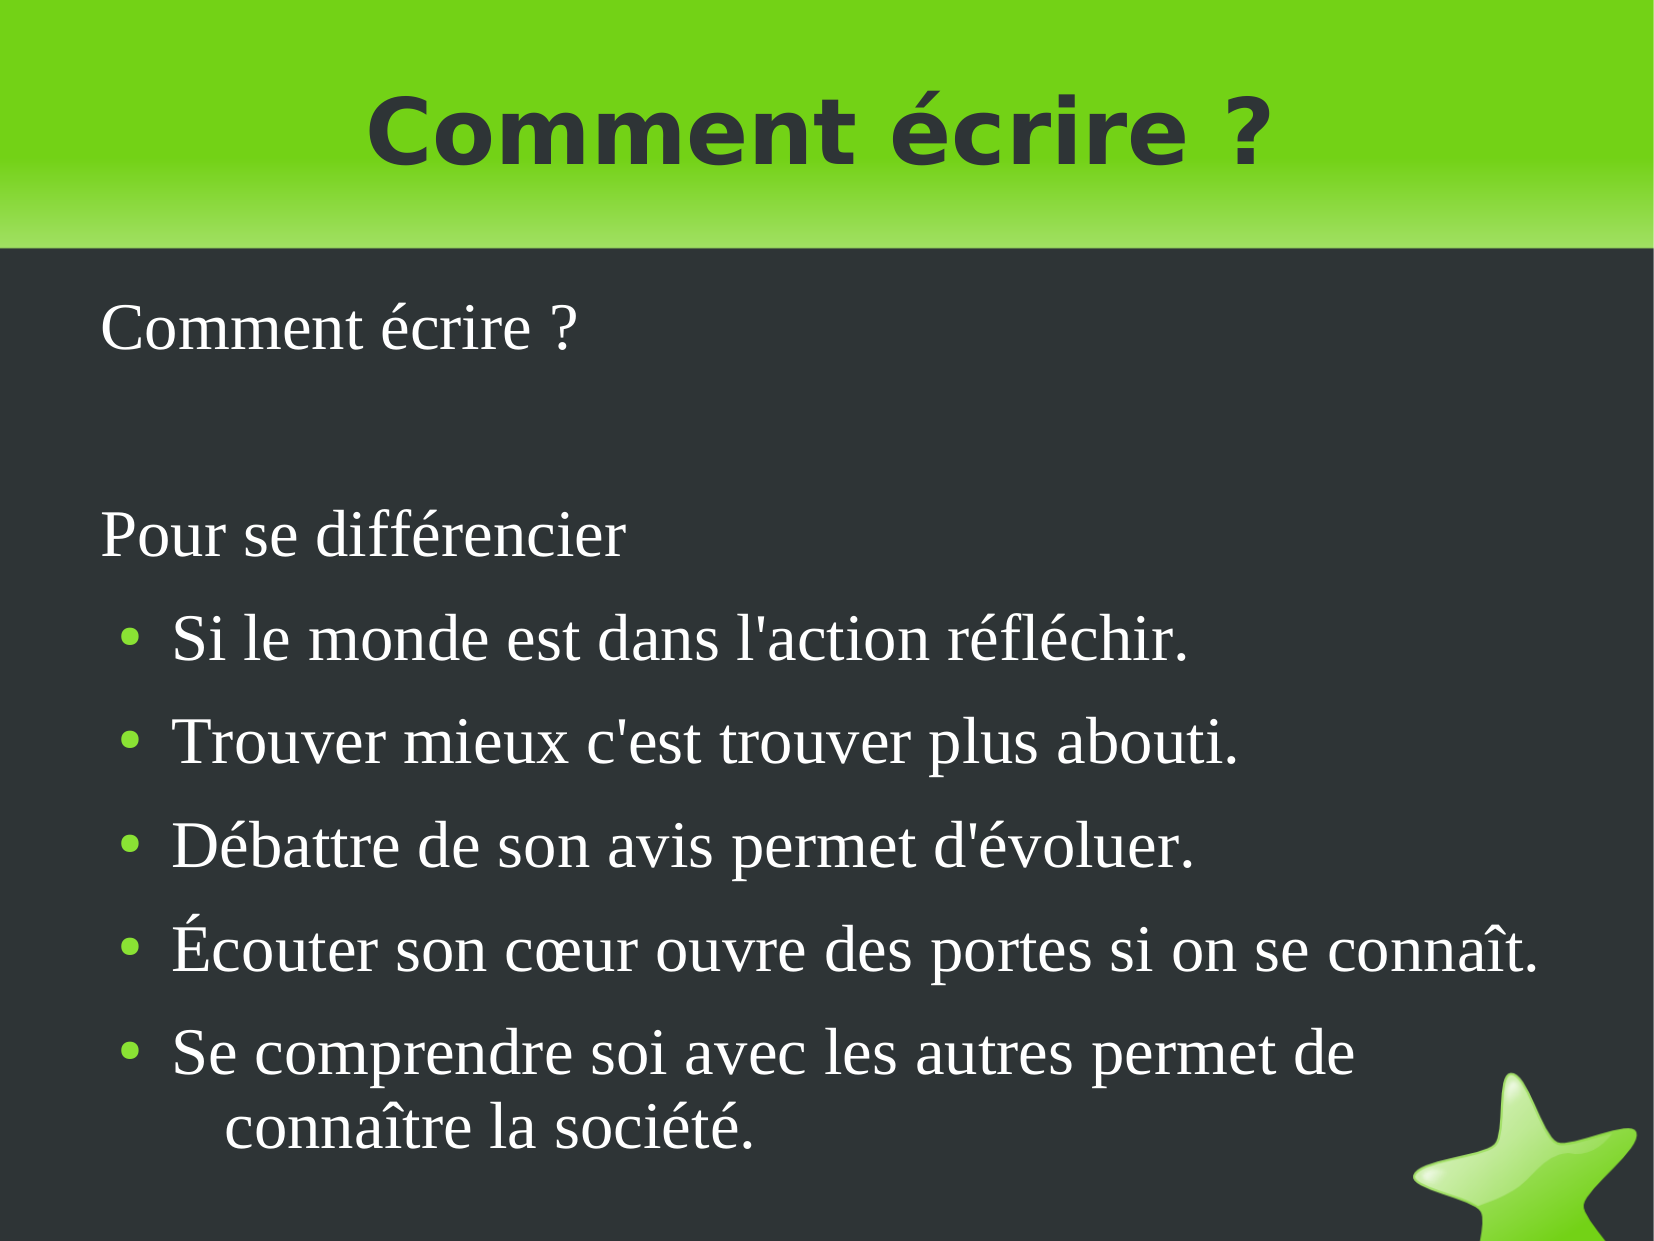

# Comment écrire ?
Comment écrire ?
Pour se différencier
Si le monde est dans l'action réfléchir.
Trouver mieux c'est trouver plus abouti.
Débattre de son avis permet d'évoluer.
Écouter son cœur ouvre des portes si on se connaît.
Se comprendre soi avec les autres permet de connaître la société.